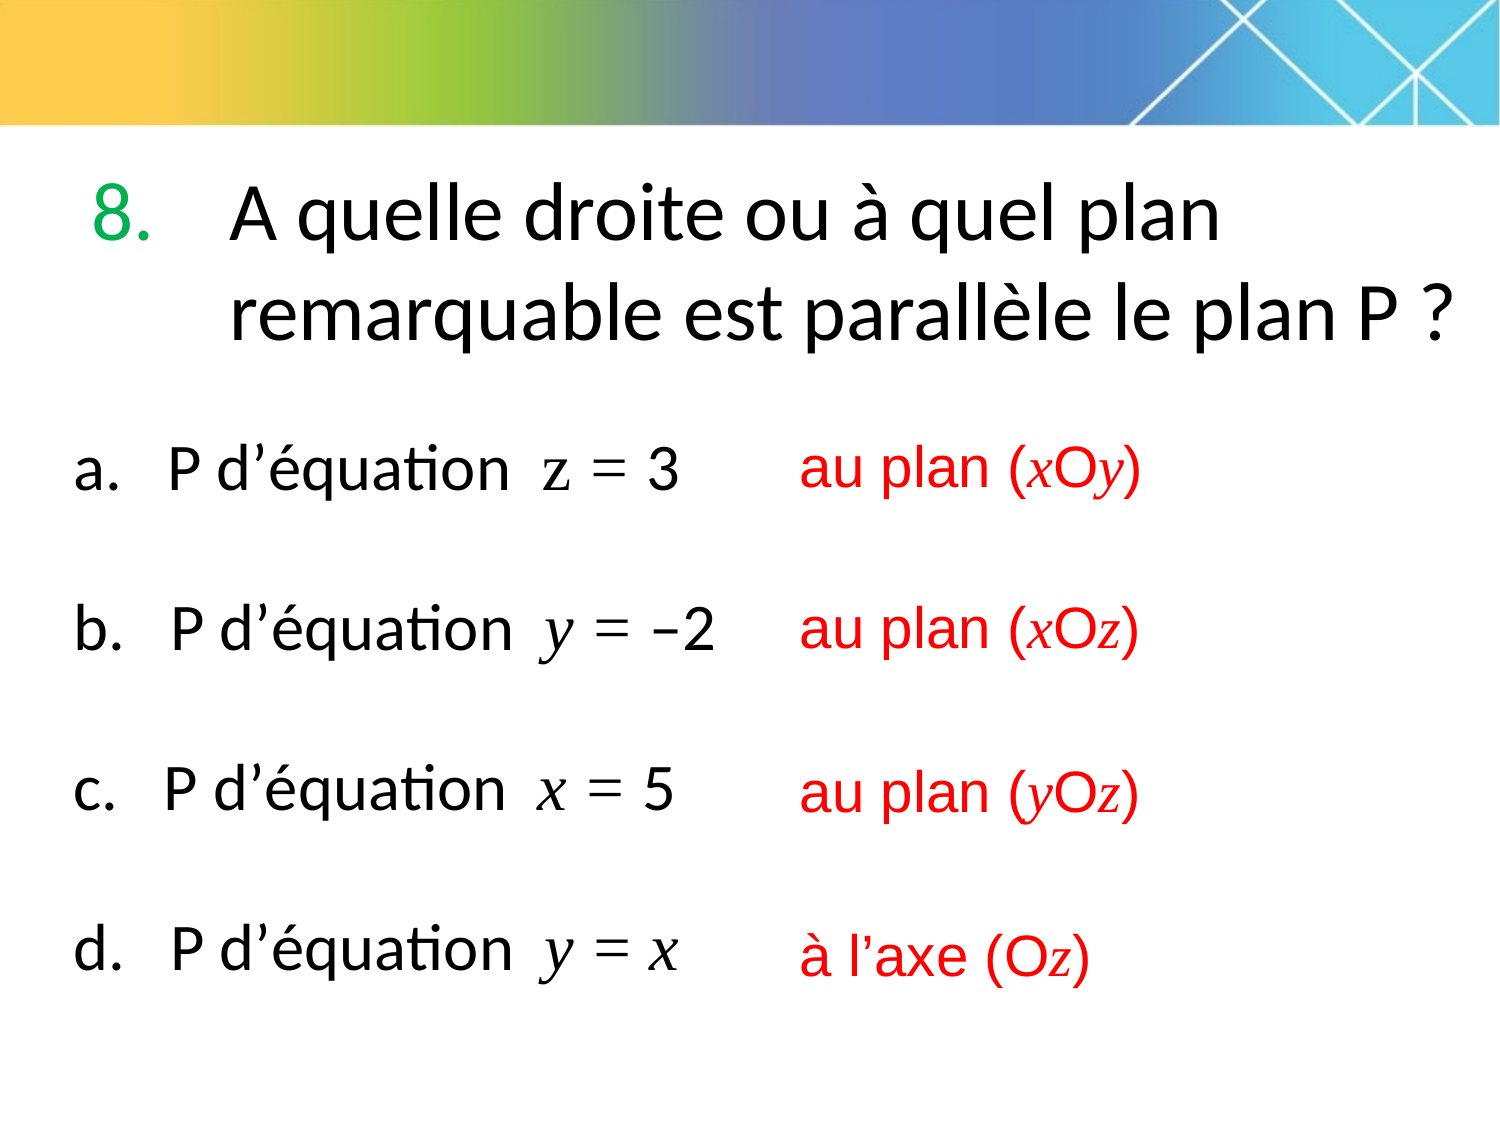

# A quelle droite ou à quel plan remarquable est parallèle le plan P ?
a. P d’équation z = 3
b. P d’équation y = –2
c. P d’équation x = 5
d. P d’équation y = x
au plan (xOy)
au plan (xOz)
au plan (yOz)
à l’axe (Oz)